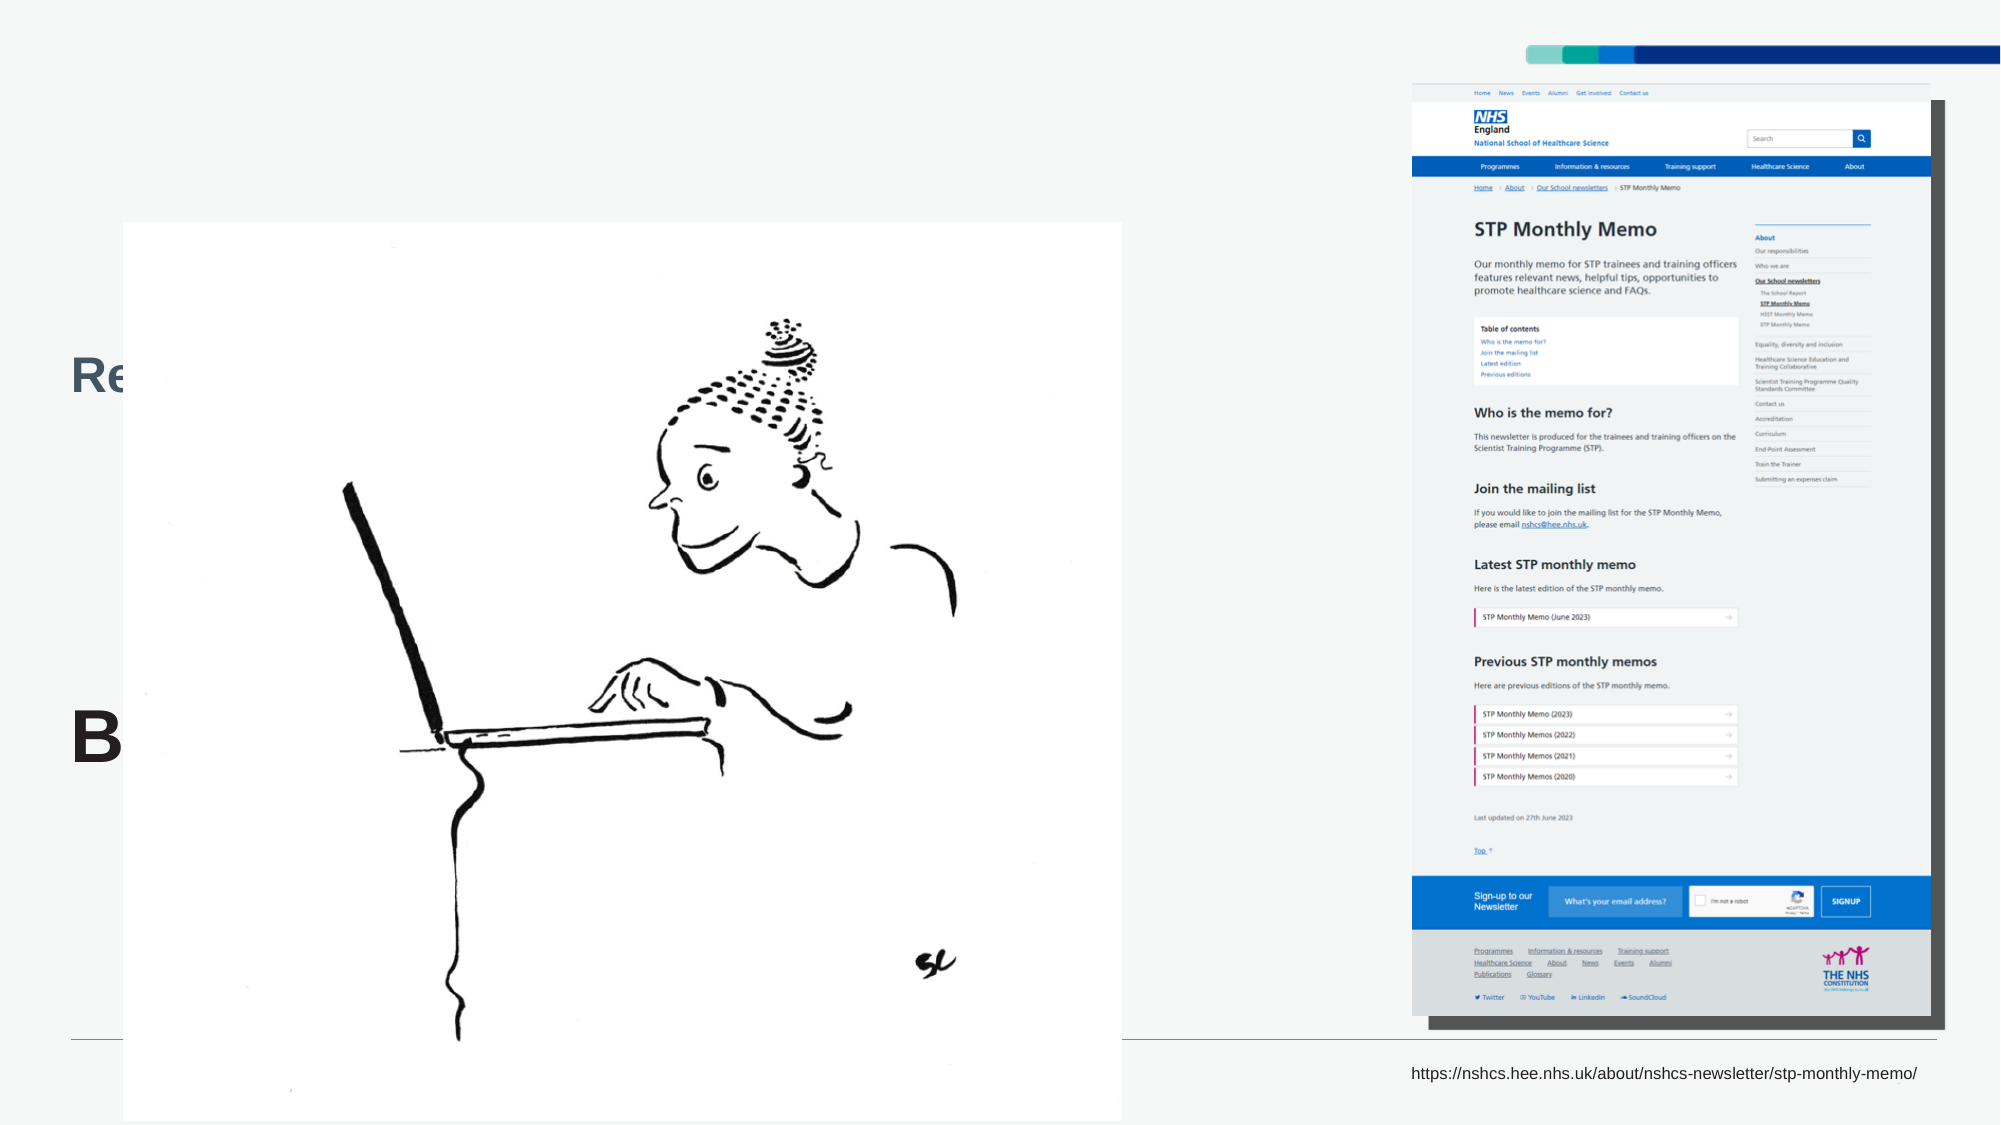

Read the Monthly Memo 18 September
# By next fortnight…
https://nshcs.hee.nhs.uk/about/nshcs-newsletter/stp-monthly-memo/